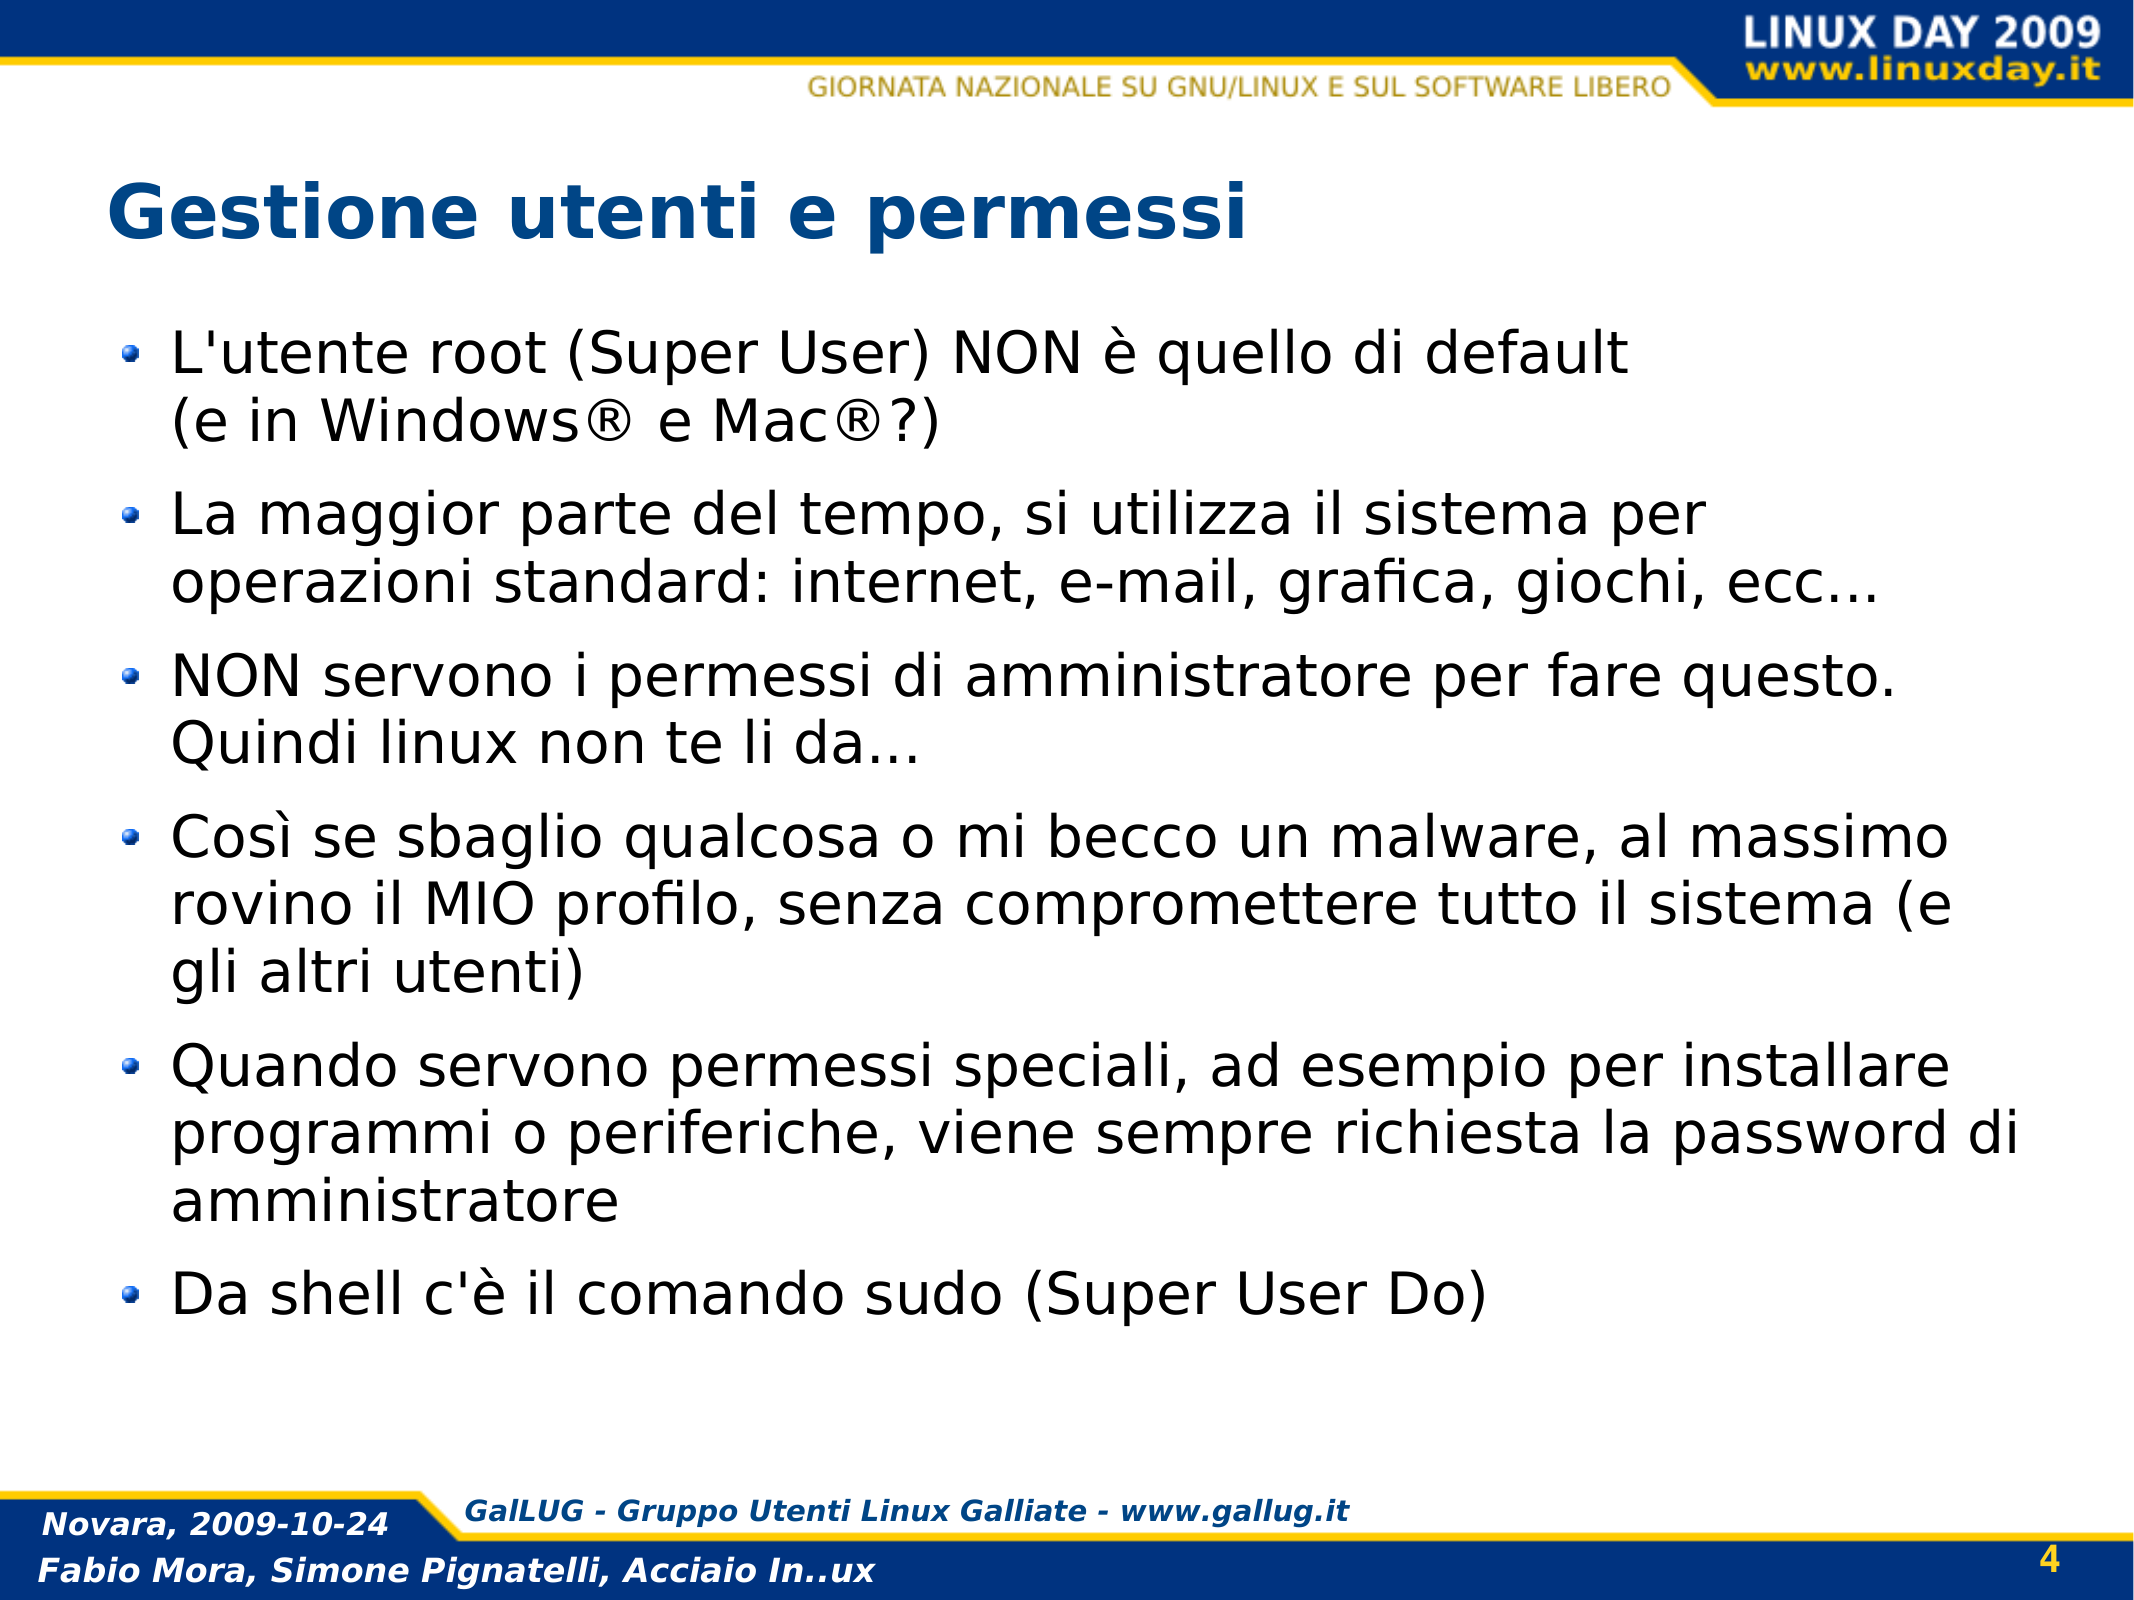

# Gestione utenti e permessi
L'utente root (Super User) NON è quello di default
(e in Windows® e Mac®?)
La maggior parte del tempo, si utilizza il sistema per operazioni standard: internet, e-mail, grafica, giochi, ecc...
NON servono i permessi di amministratore per fare questo. Quindi linux non te li da...
Così se sbaglio qualcosa o mi becco un malware, al massimo rovino il MIO profilo, senza compromettere tutto il sistema (e gli altri utenti)
Quando servono permessi speciali, ad esempio per installare programmi o periferiche, viene sempre richiesta la password di amministratore
Da shell c'è il comando sudo (Super User Do)